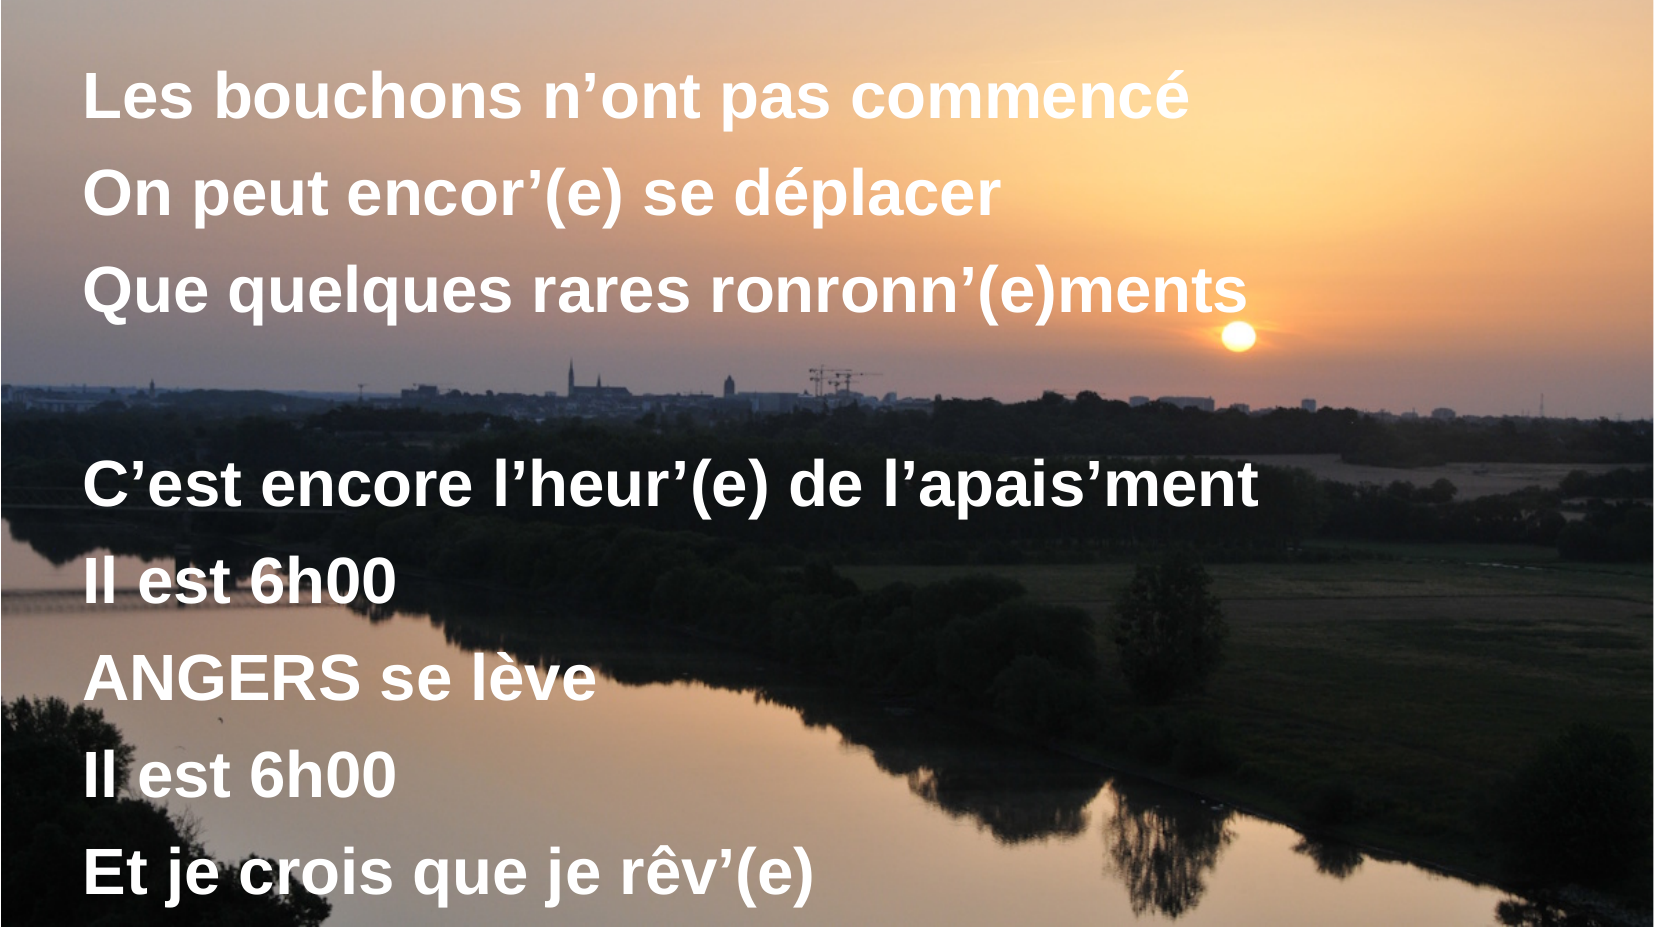

# Les bouchons n’ont pas commencé
On peut encor’(e) se déplacer
Que quelques rares ronronn’(e)ments
C’est encore l’heur’(e) de l’apais’ment
Il est 6h00
ANGERS se lève
Il est 6h00
Et je crois que je rêv’(e)